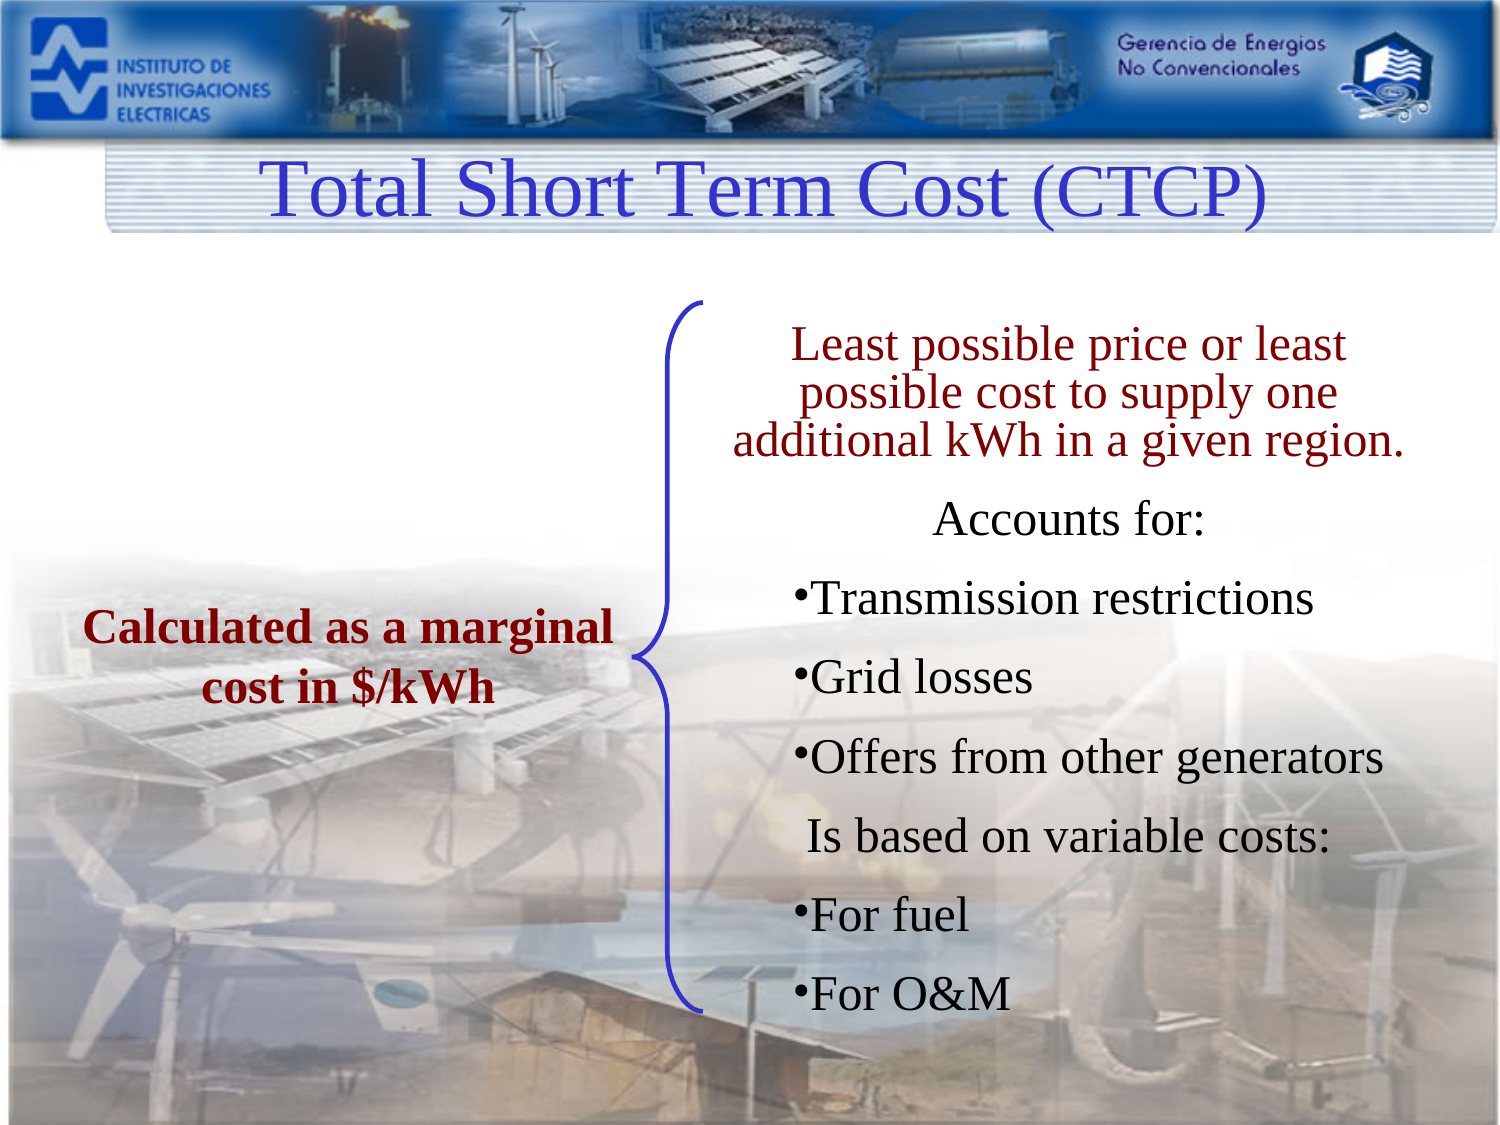

# Total Short Term Cost (CTCP)
Least possible price or least possible cost to supply one additional kWh in a given region.
Accounts for:
Transmission restrictions
Grid losses
Offers from other generators
Is based on variable costs:
For fuel
For O&M
Calculated as a marginal cost in $/kWh